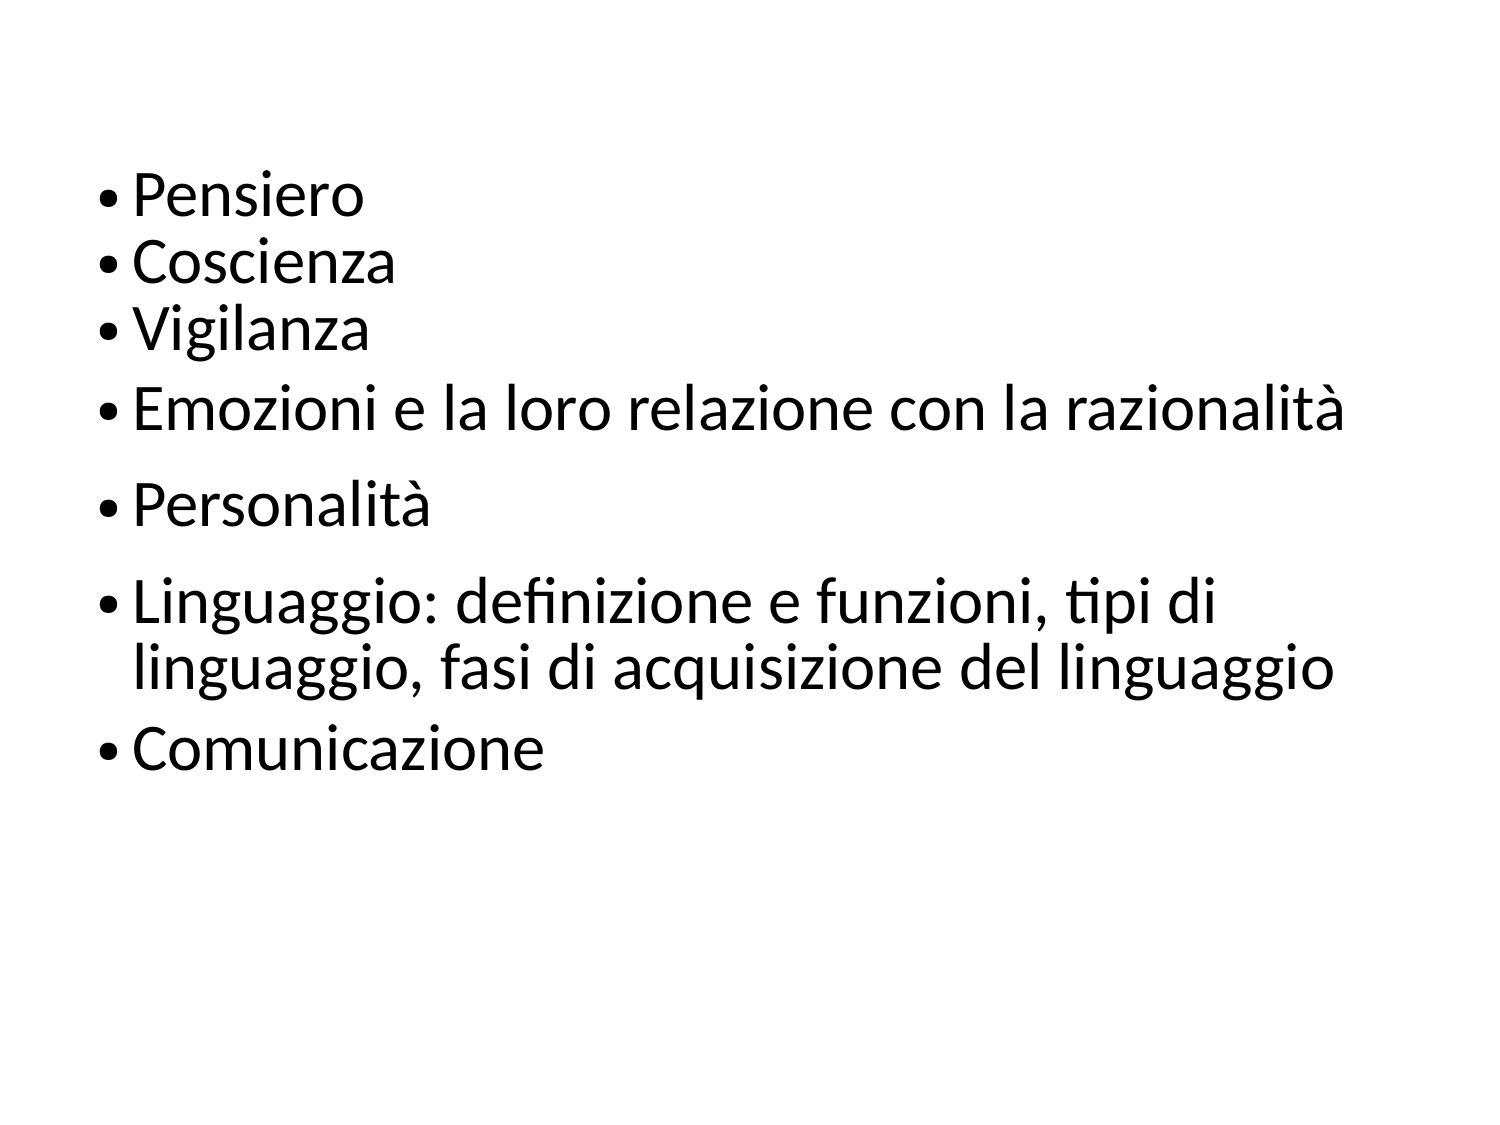

Pensiero
Coscienza
Vigilanza
Emozioni e la loro relazione con la razionalità
Personalità
Linguaggio: definizione e funzioni, tipi di linguaggio, fasi di acquisizione del linguaggio
Comunicazione